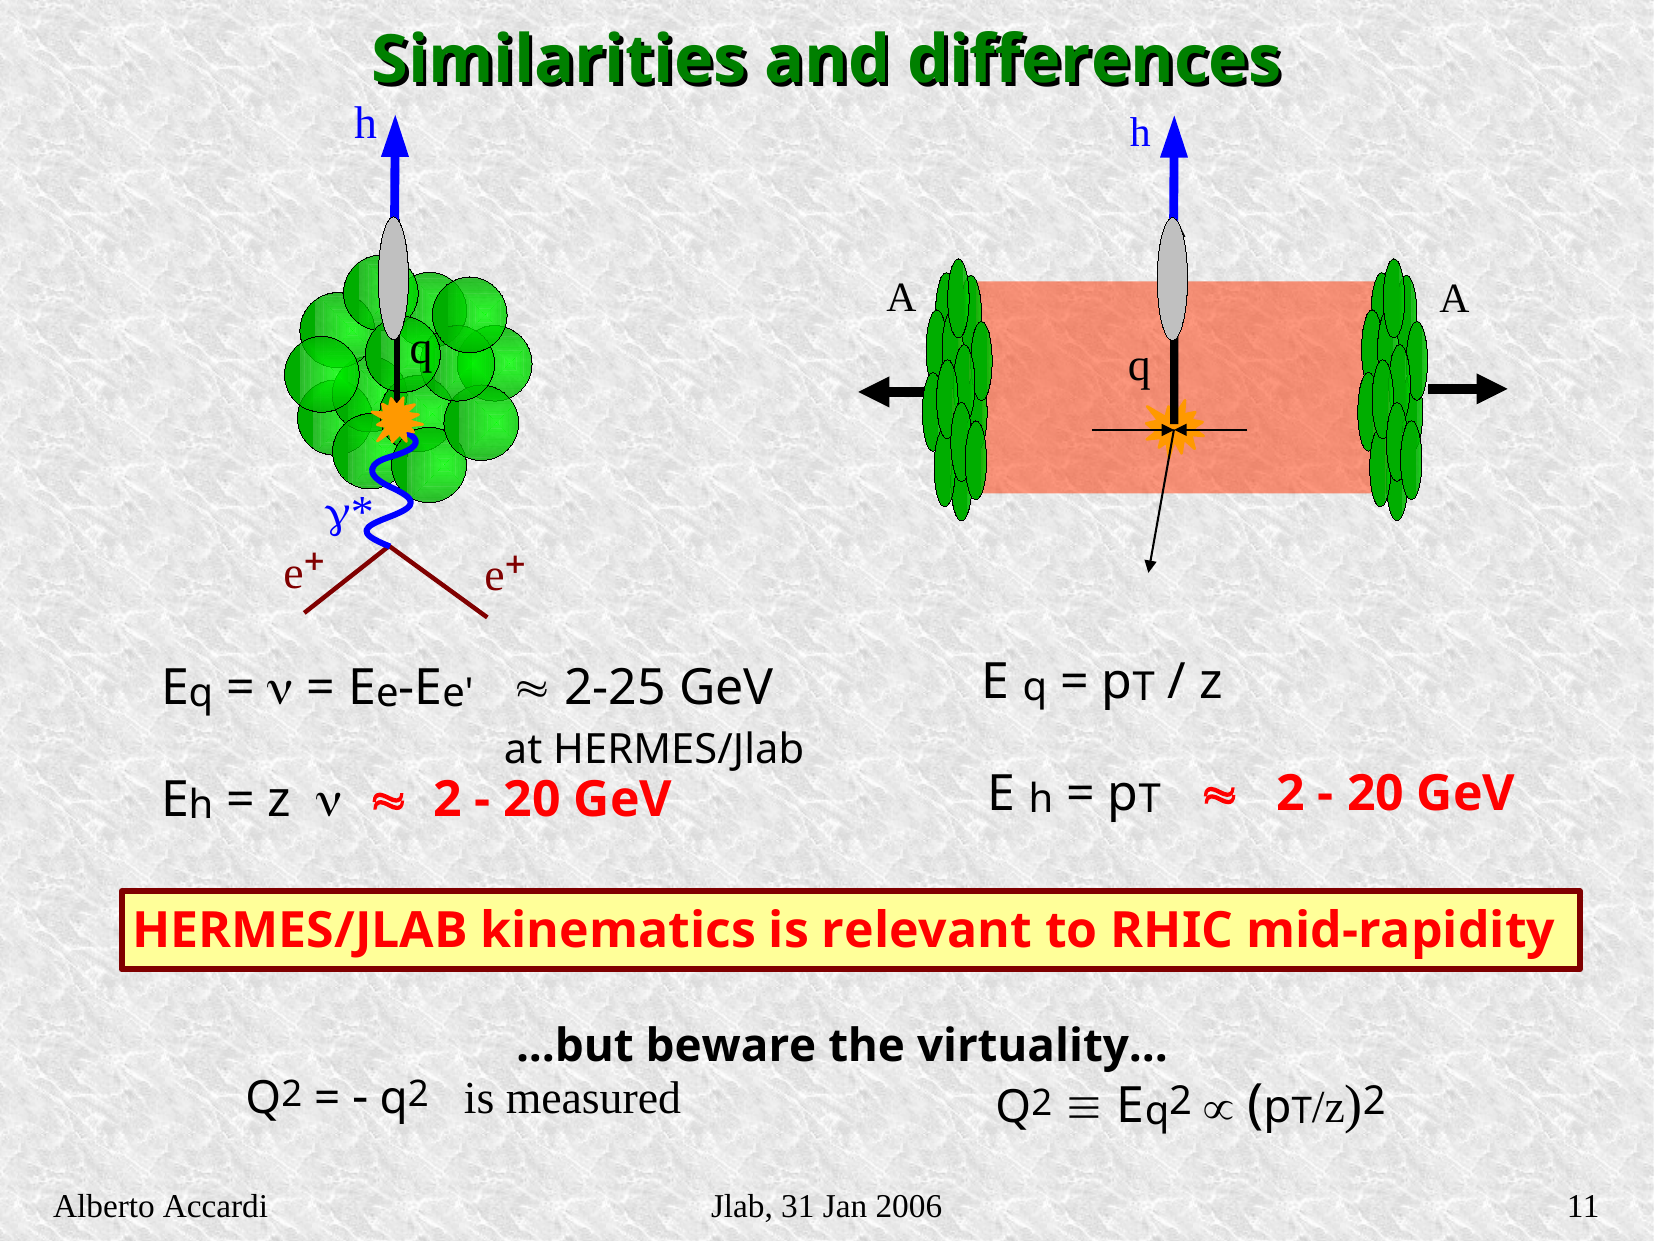

Similarities and differences
h
q
g*
e+
e+
h
A
A
q
E q = pT / z
Eq =  = Ee-Ee'  2-25 GeV
				 at HERMES/Jlab
E h = pT  2 - 20 GeV
Eh = z   2 - 20 GeV
HERMES/JLAB kinematics is relevant to RHIC mid-rapidity
...but beware the virtuality...
Q2 = - q2 is measured
Q2  Eq2  (pT/z)2
Alberto Accardi
Hot Quarks 2006
11